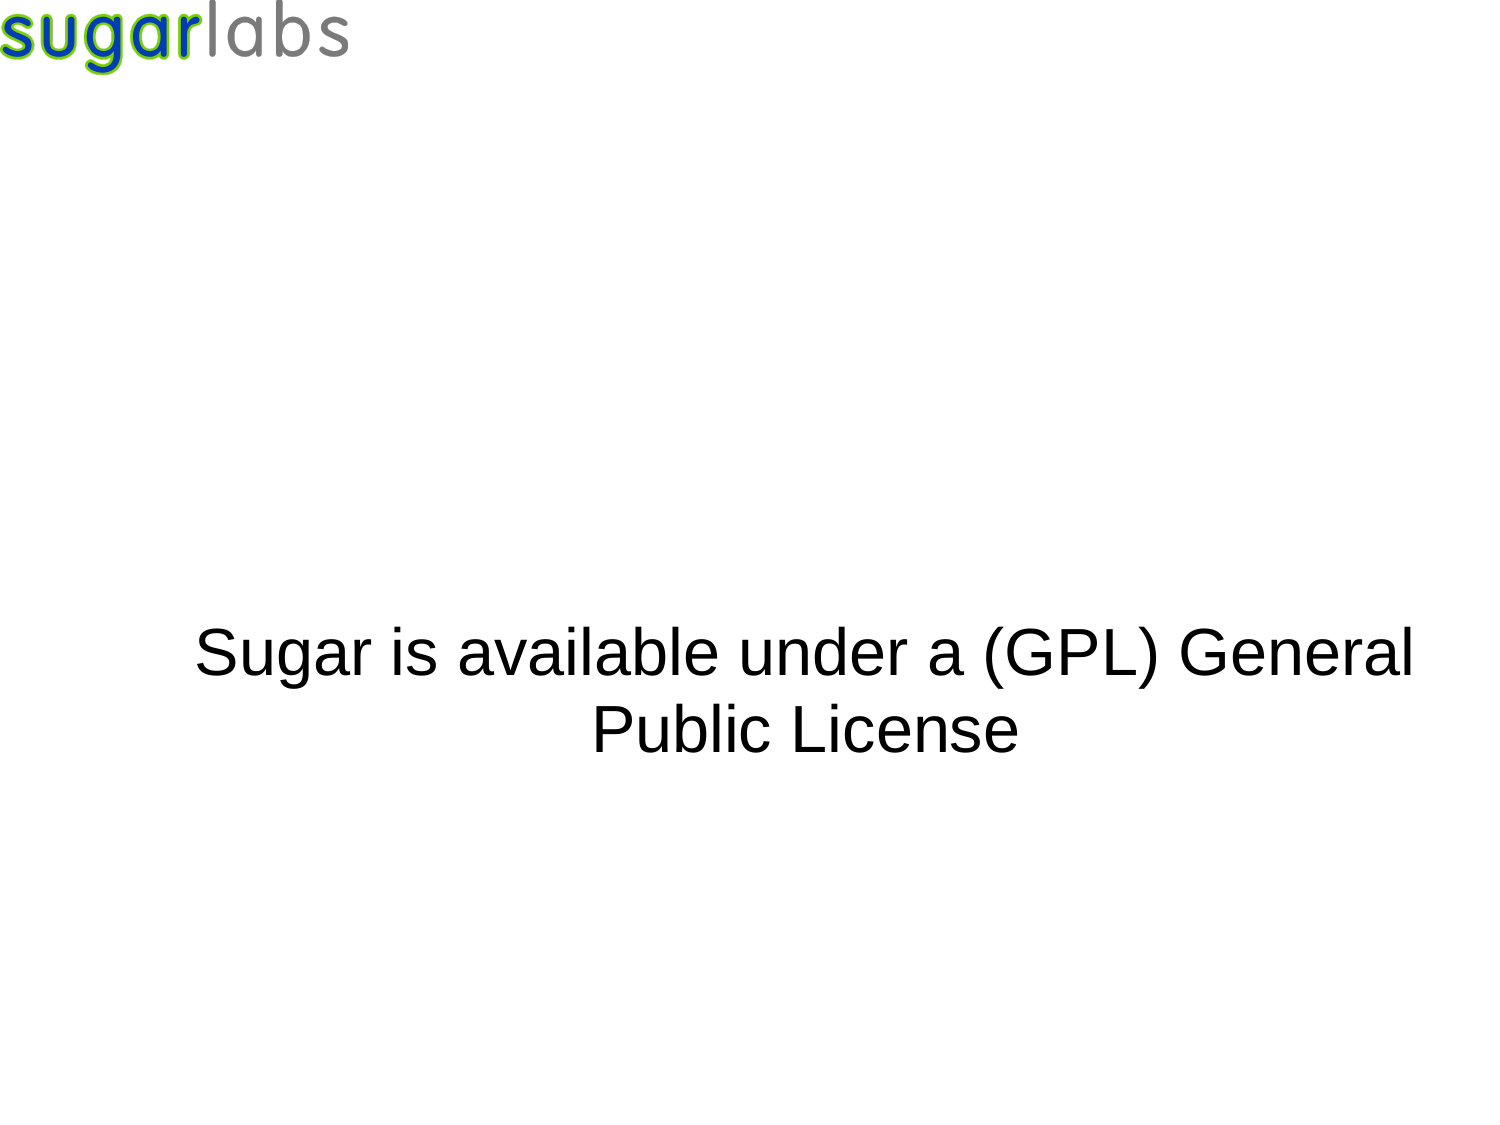

# Sugar is available under a (GPL) General Public License